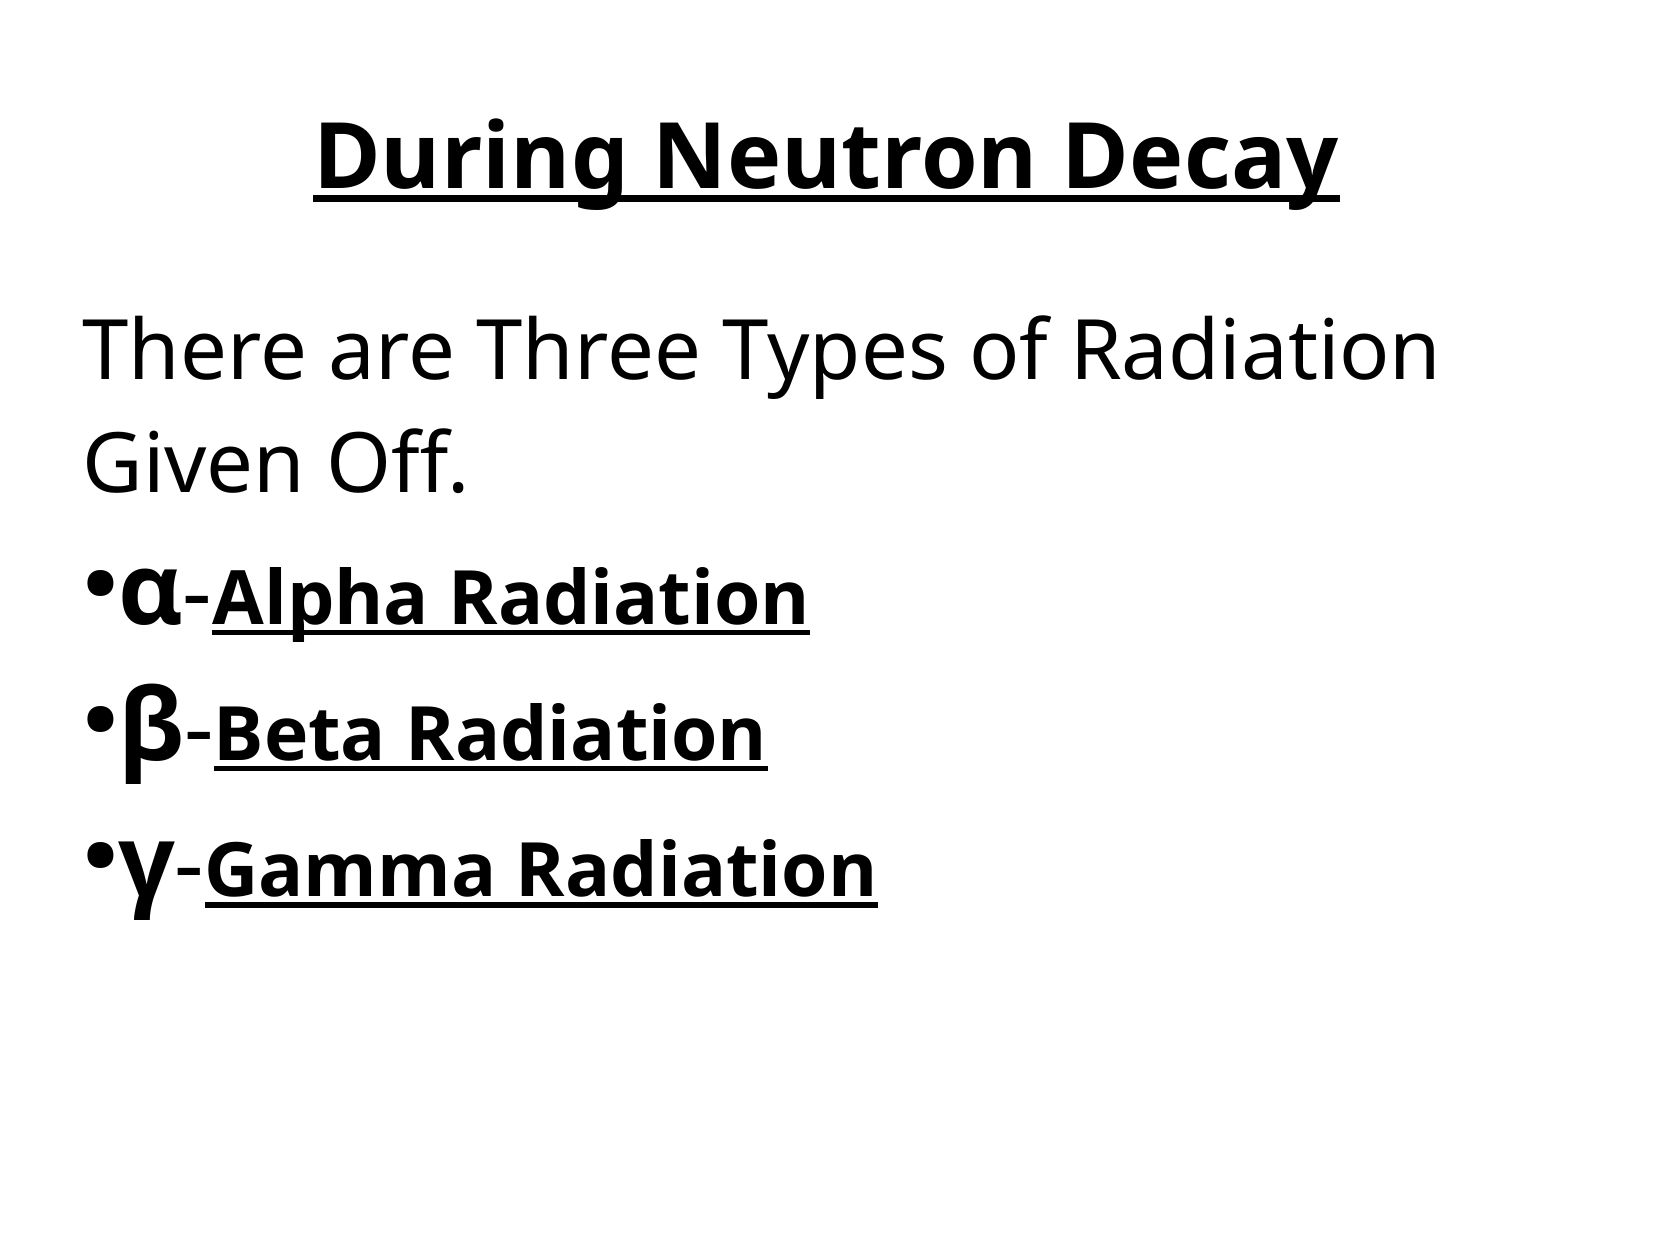

# During Neutron Decay
There are Three Types of Radiation Given Off.
α-Alpha Radiation
β-Beta Radiation
γ-Gamma Radiation